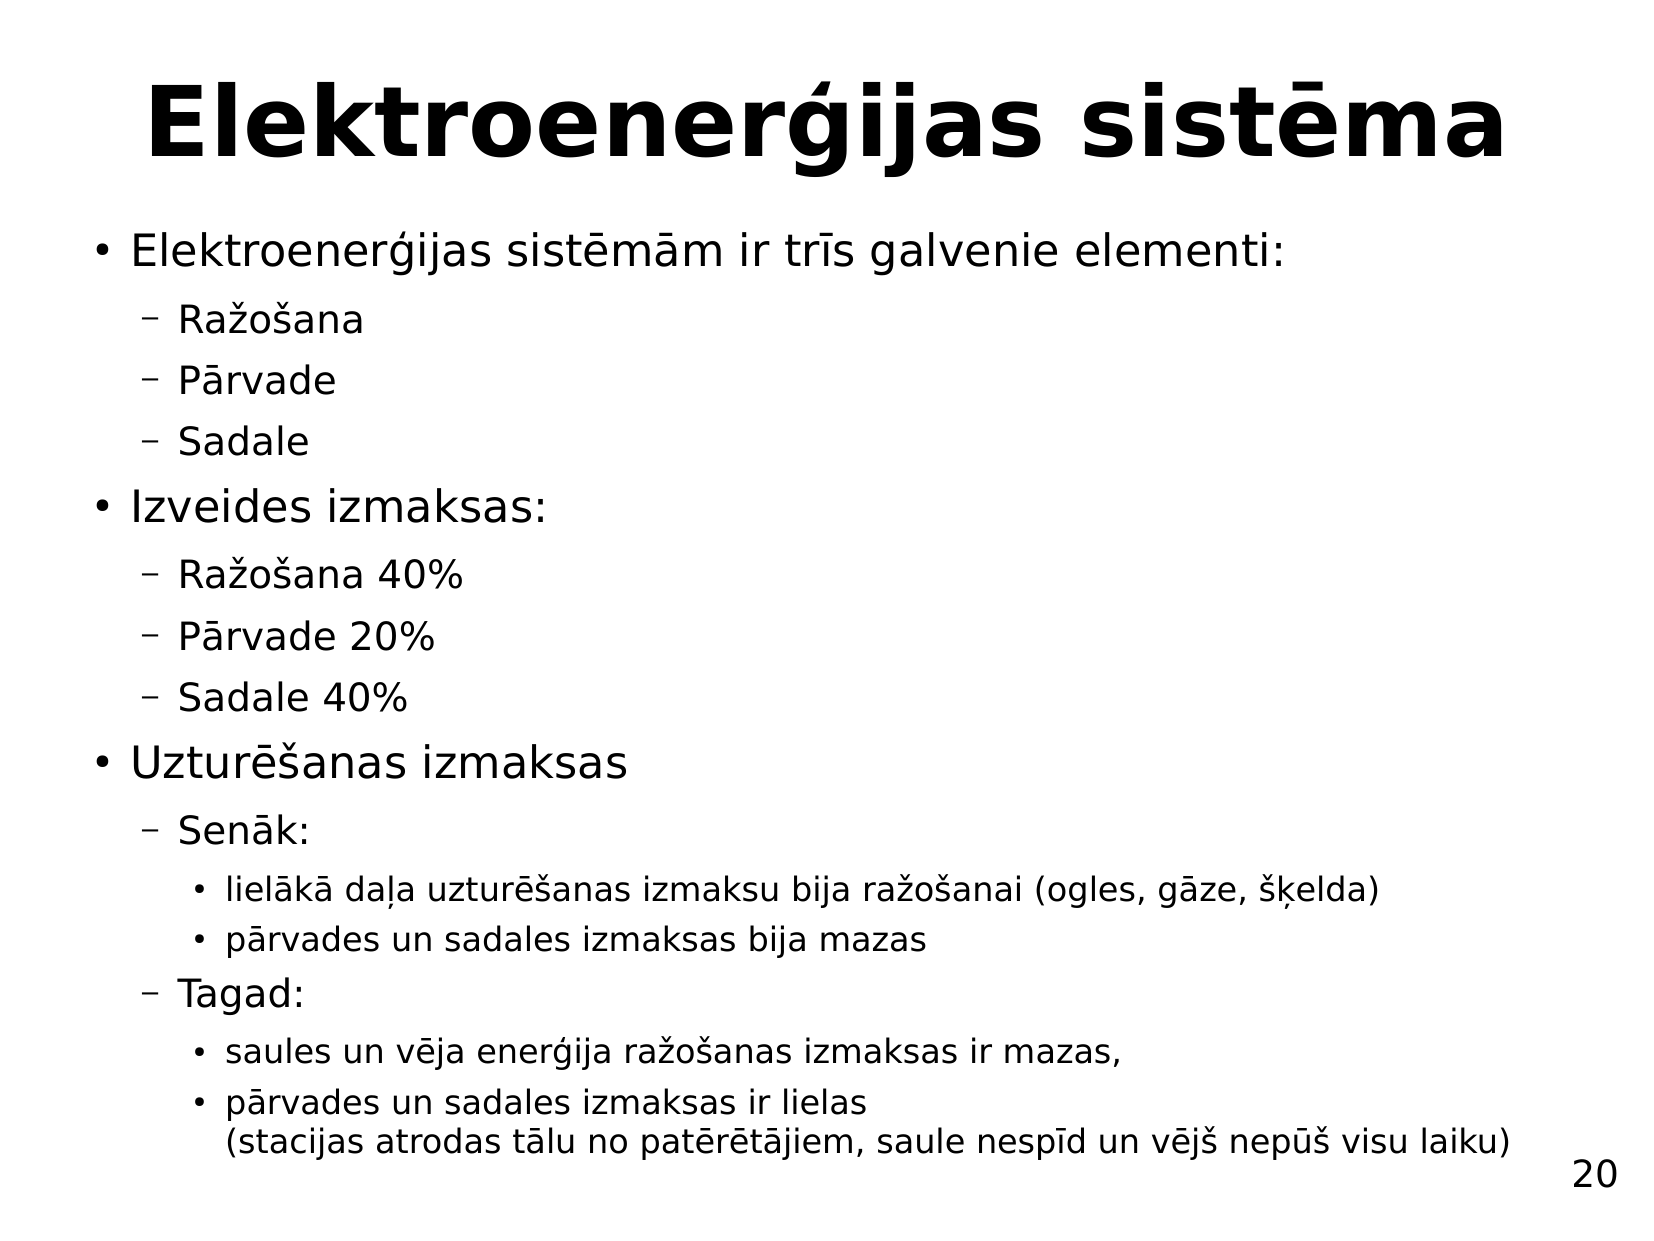

Elektroenerģijas sistēma
# Elektroenerģijas sistēmām ir trīs galvenie elementi:
Ražošana
Pārvade
Sadale
Izveides izmaksas:
Ražošana 40%
Pārvade 20%
Sadale 40%
Uzturēšanas izmaksas
Senāk:
lielākā daļa uzturēšanas izmaksu bija ražošanai (ogles, gāze, šķelda)
pārvades un sadales izmaksas bija mazas
Tagad:
saules un vēja enerģija ražošanas izmaksas ir mazas,
pārvades un sadales izmaksas ir lielas
(stacijas atrodas tālu no patērētājiem, saule nespīd un vējš nepūš visu laiku)